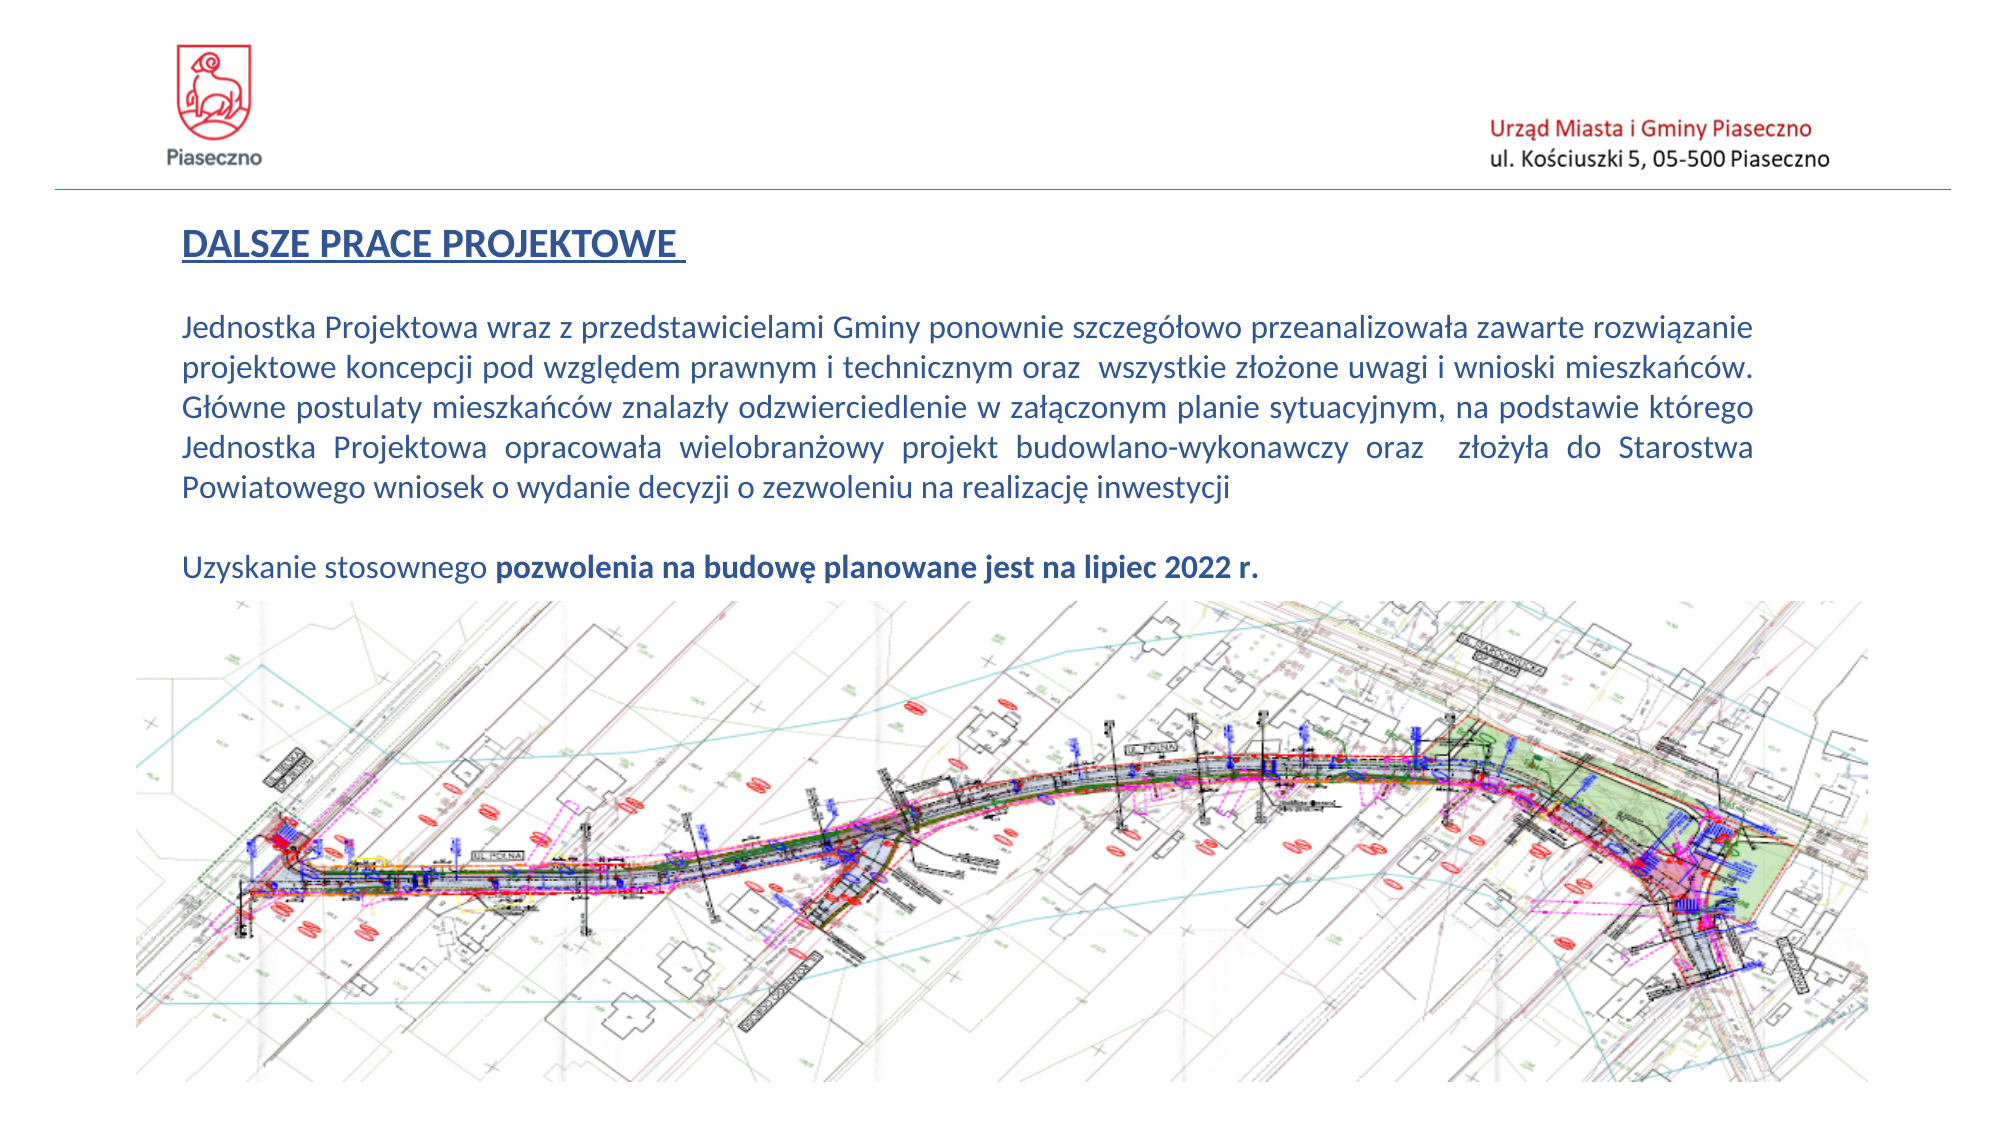

DALSZE PRACE PROJEKTOWE
Jednostka Projektowa wraz z przedstawicielami Gminy ponownie szczegółowo przeanalizowała zawarte rozwiązanie projektowe koncepcji pod względem prawnym i technicznym oraz wszystkie złożone uwagi i wnioski mieszkańców. Główne postulaty mieszkańców znalazły odzwierciedlenie w załączonym planie sytuacyjnym, na podstawie którego Jednostka Projektowa opracowała wielobranżowy projekt budowlano-wykonawczy oraz złożyła do Starostwa Powiatowego wniosek o wydanie decyzji o zezwoleniu na realizację inwestycji
Uzyskanie stosownego pozwolenia na budowę planowane jest na lipiec 2022 r.